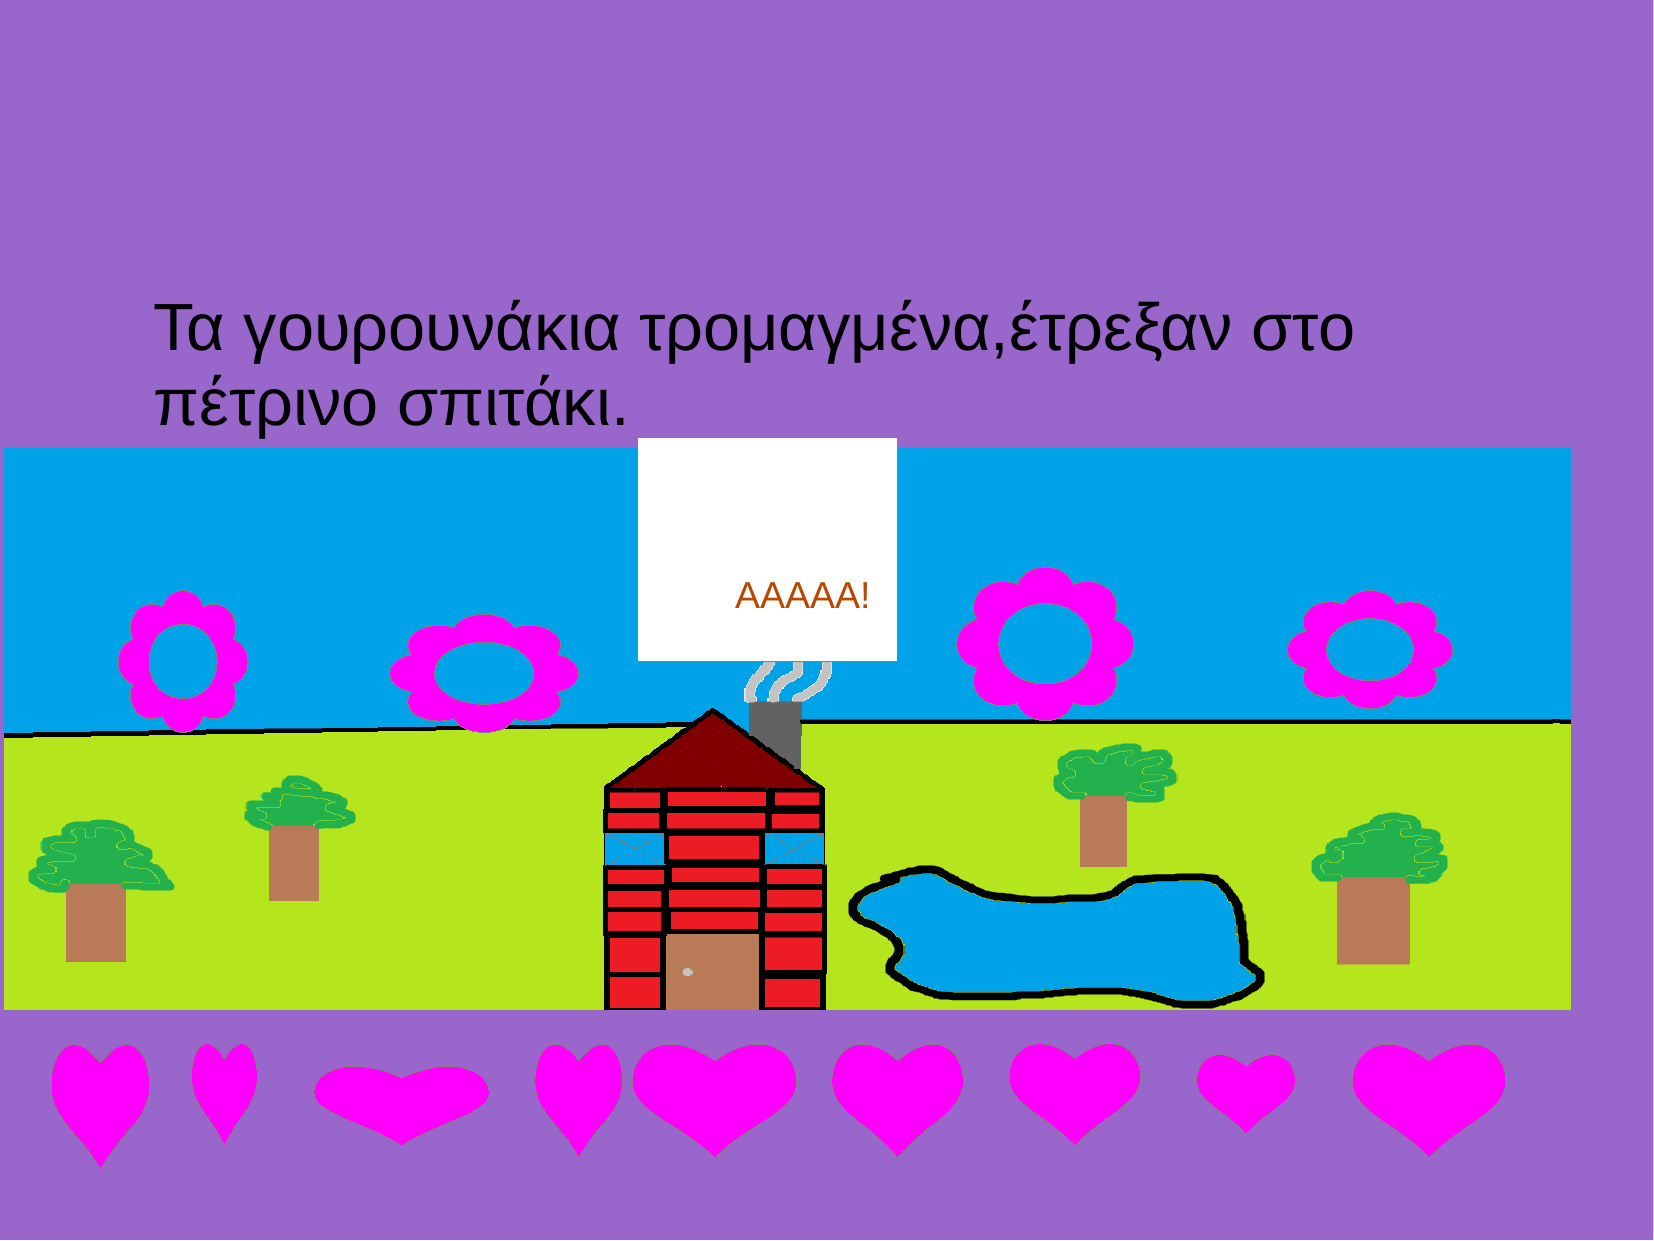

#
Τα γουρουνάκια τρομαγμένα,έτρεξαν στο πέτρινο σπιτάκι.
ΑΑΑΑΑ!